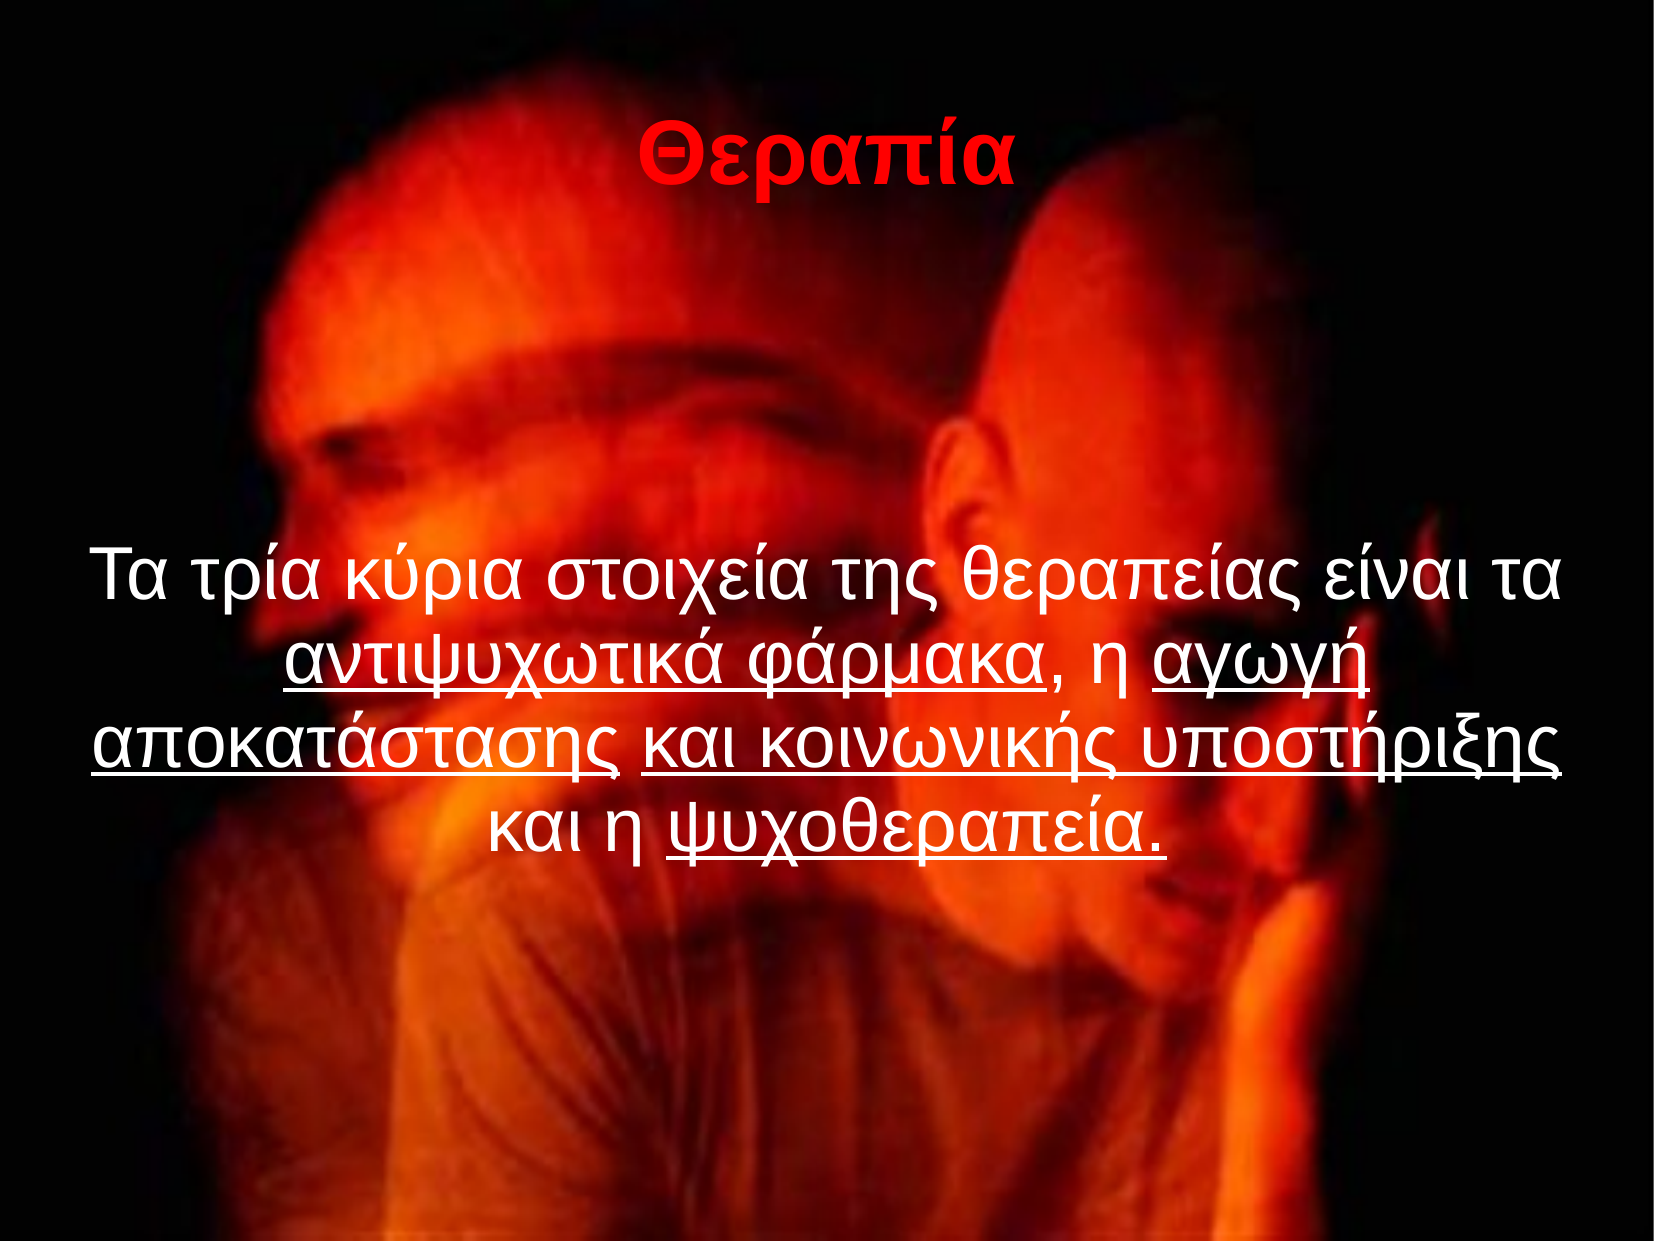

# Θεραπία
Τα τρία κύρια στοιχεία της θεραπείας είναι τα αντιψυχωτικά φάρμακα, η αγωγή αποκατάστασης και κοινωνικής υποστήριξης και η ψυχοθεραπεία.